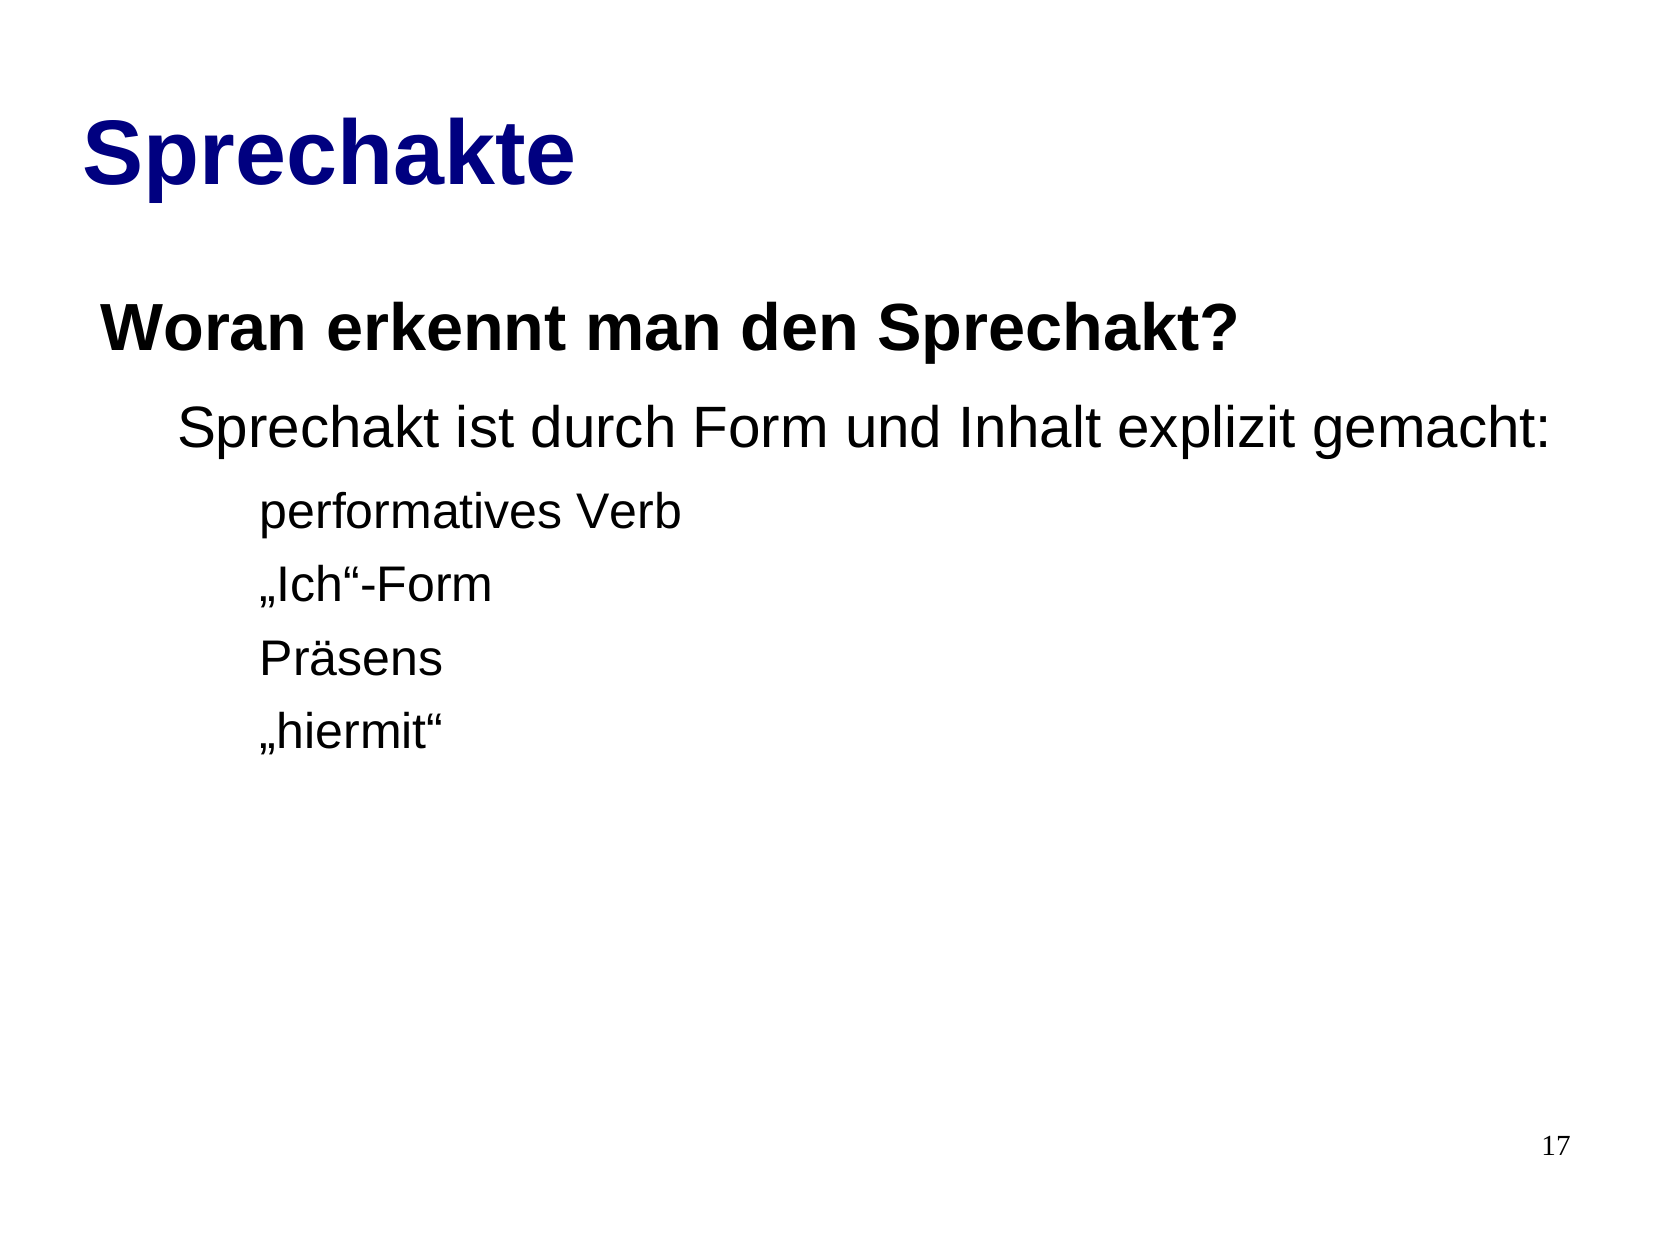

# Sprechakte
Woran erkennt man den Sprechakt?
Sprechakt ist durch Form und Inhalt explizit gemacht:
performatives Verb
„Ich“-Form
Präsens
„hiermit“
17